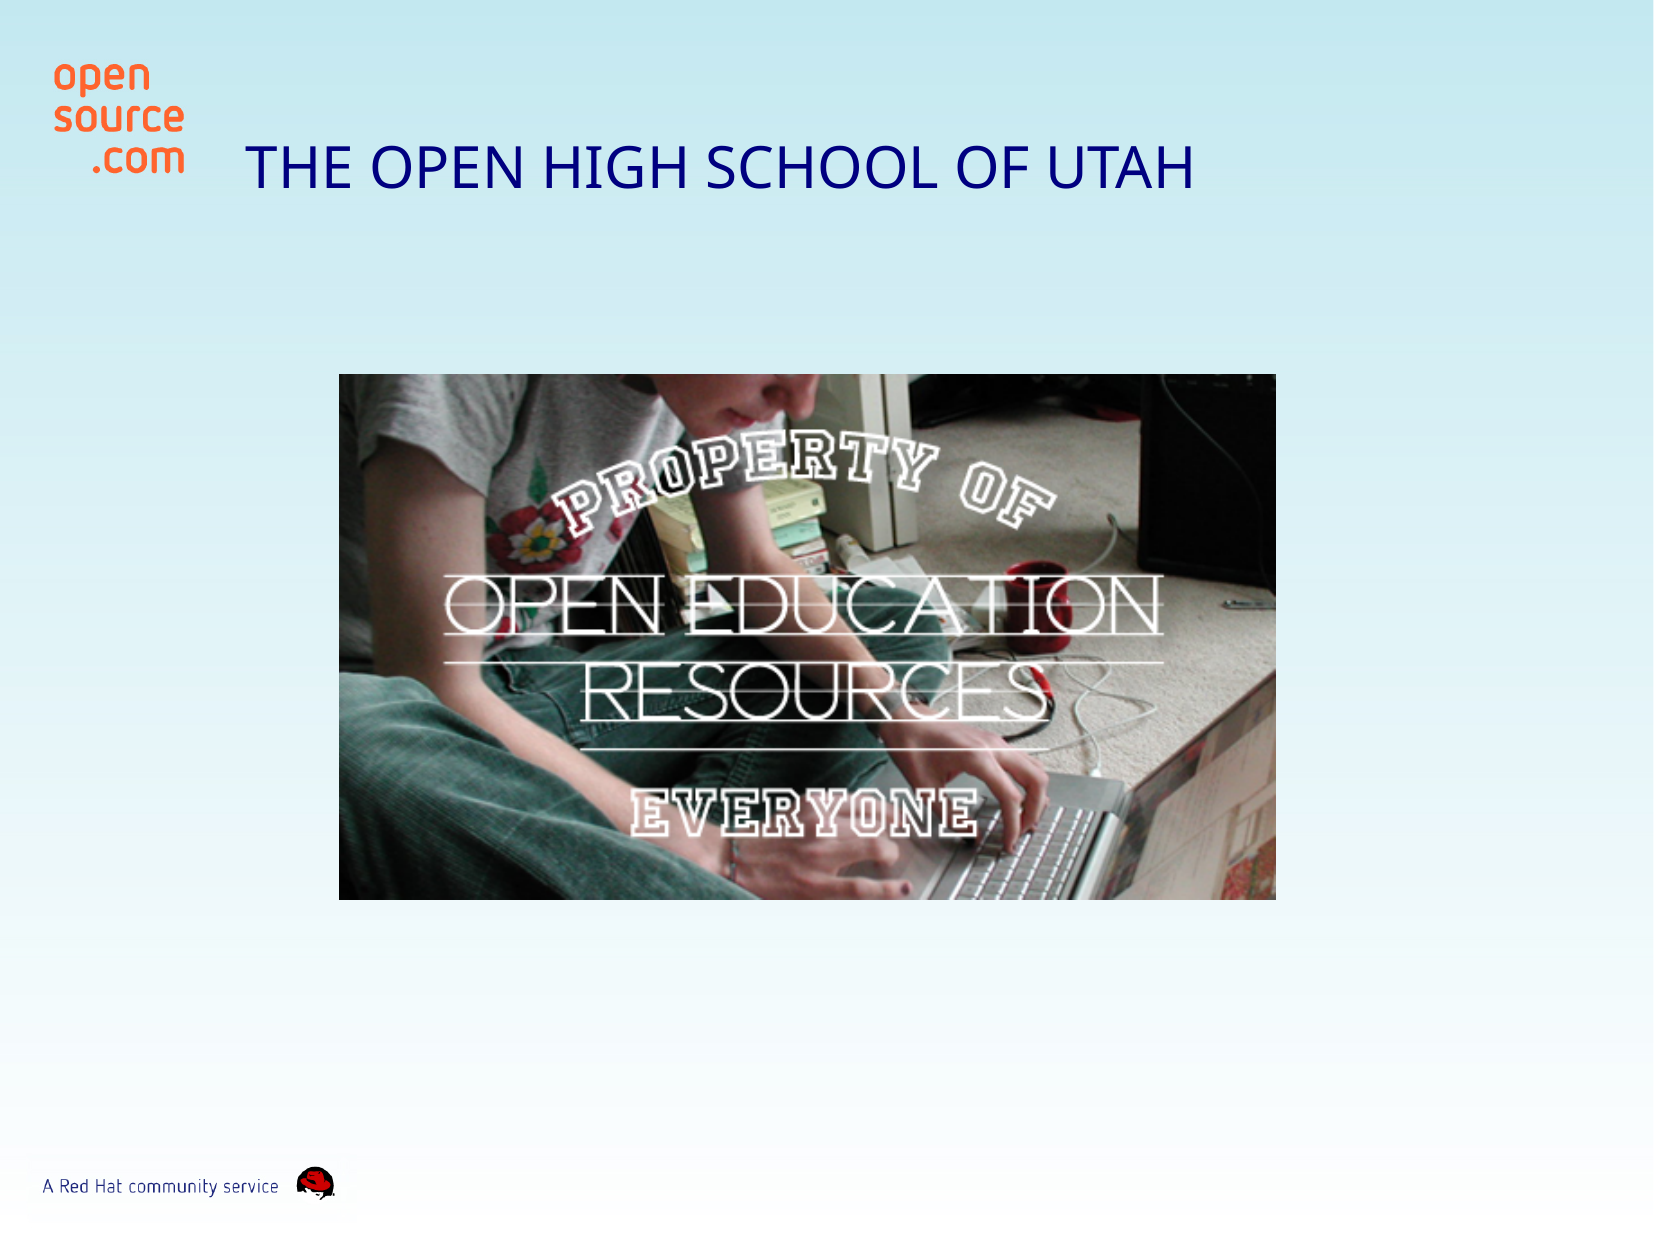

#
THE OPEN HIGH SCHOOL OF UTAH